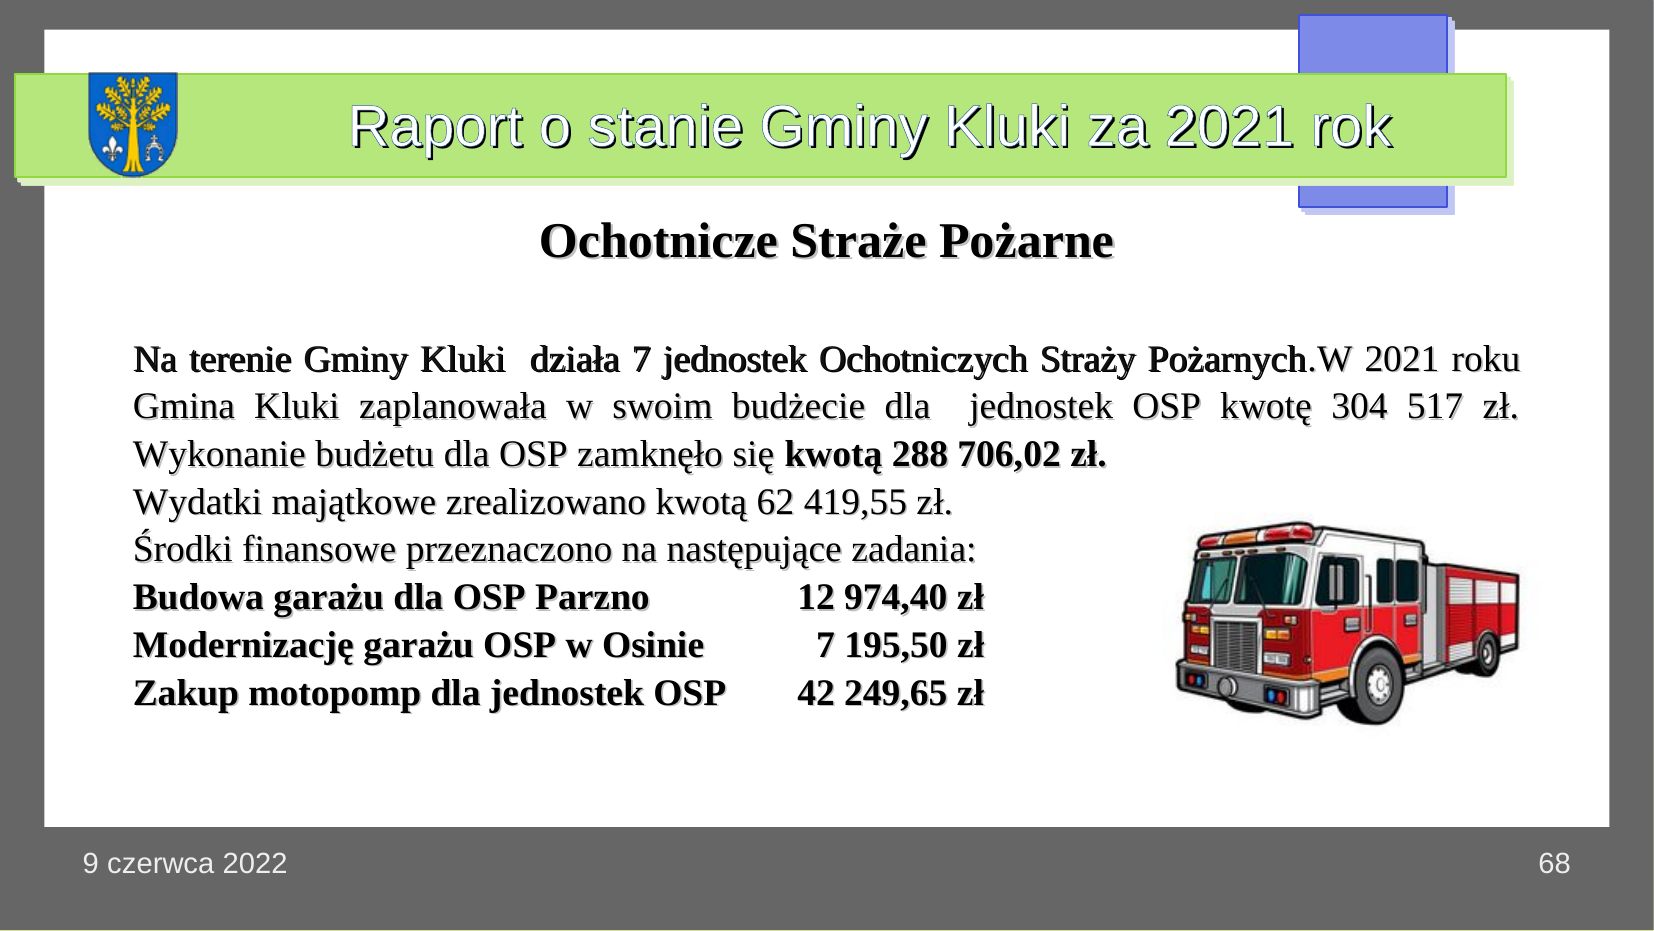

# Raport o stanie Gminy Kluki za 2021 rok
Ochotnicze Straże Pożarne
Na terenie Gminy Kluki działa 7 jednostek Ochotniczych Straży Pożarnych.W 2021 roku Gmina Kluki zaplanowała w swoim budżecie dla jednostek OSP kwotę 304 517 zł. Wykonanie budżetu dla OSP zamknęło się kwotą 288 706,02 zł.
Wydatki majątkowe zrealizowano kwotą 62 419,55 zł.
Środki finansowe przeznaczono na następujące zadania:
Budowa garażu dla OSP Parzno		12 974,40 zł
Modernizację garażu OSP w Osinie		 7 195,50 zł
Zakup motopomp dla jednostek OSP	42 249,65 zł
9 czerwca 2022
68